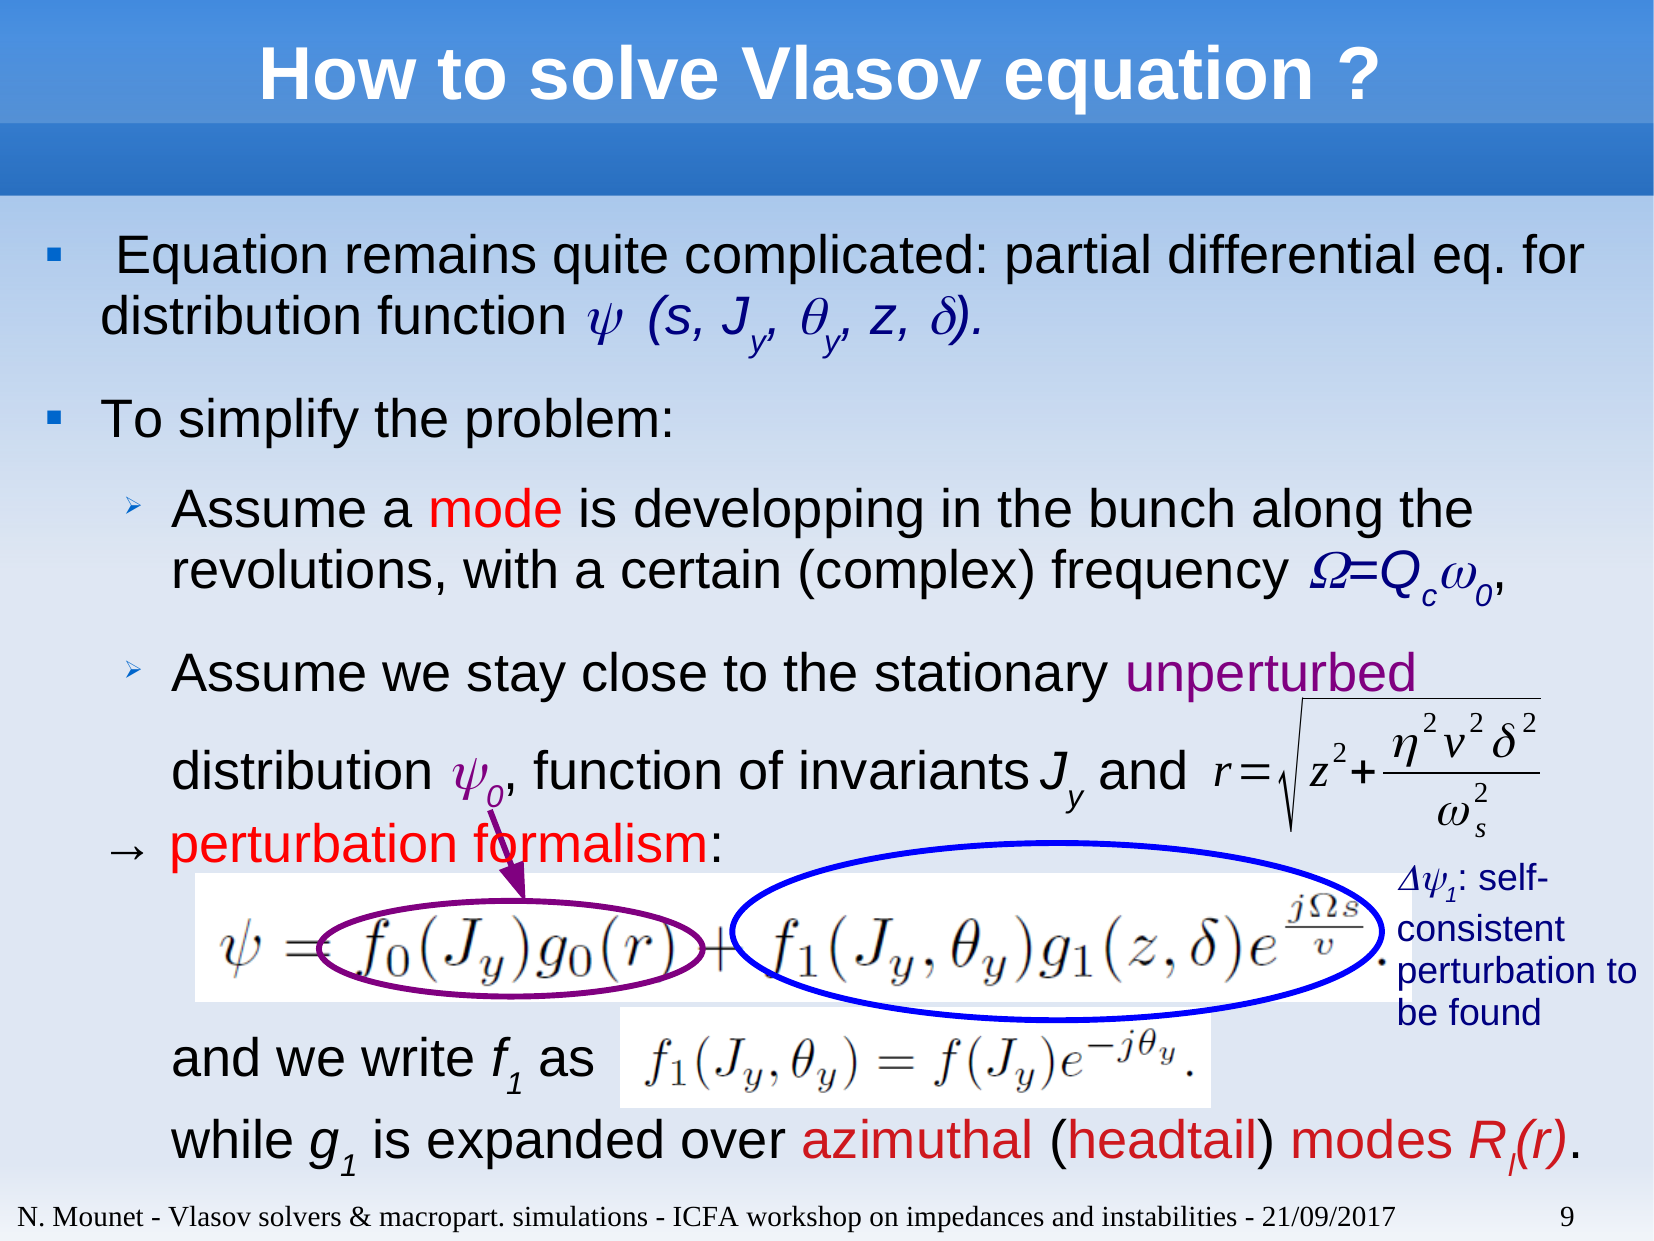

# How to solve Vlasov equation ?
 Equation remains quite complicated: partial differential eq. for distribution function y (s, Jy, qy, z, d).
To simplify the problem:
Assume a mode is developping in the bunch along the revolutions, with a certain (complex) frequency W=Qcw0,
Assume we stay close to the stationary unperturbed distribution y0, function of invariants Jy and
→ perturbation formalism:
and we write f1 as
while g1 is expanded over azimuthal (headtail) modes Rl(r).
Dy1: self-consistent perturbation to be found
N. Mounet - Vlasov solvers & macropart. simulations - ICFA workshop on impedances and instabilities - 21/09/2017
9